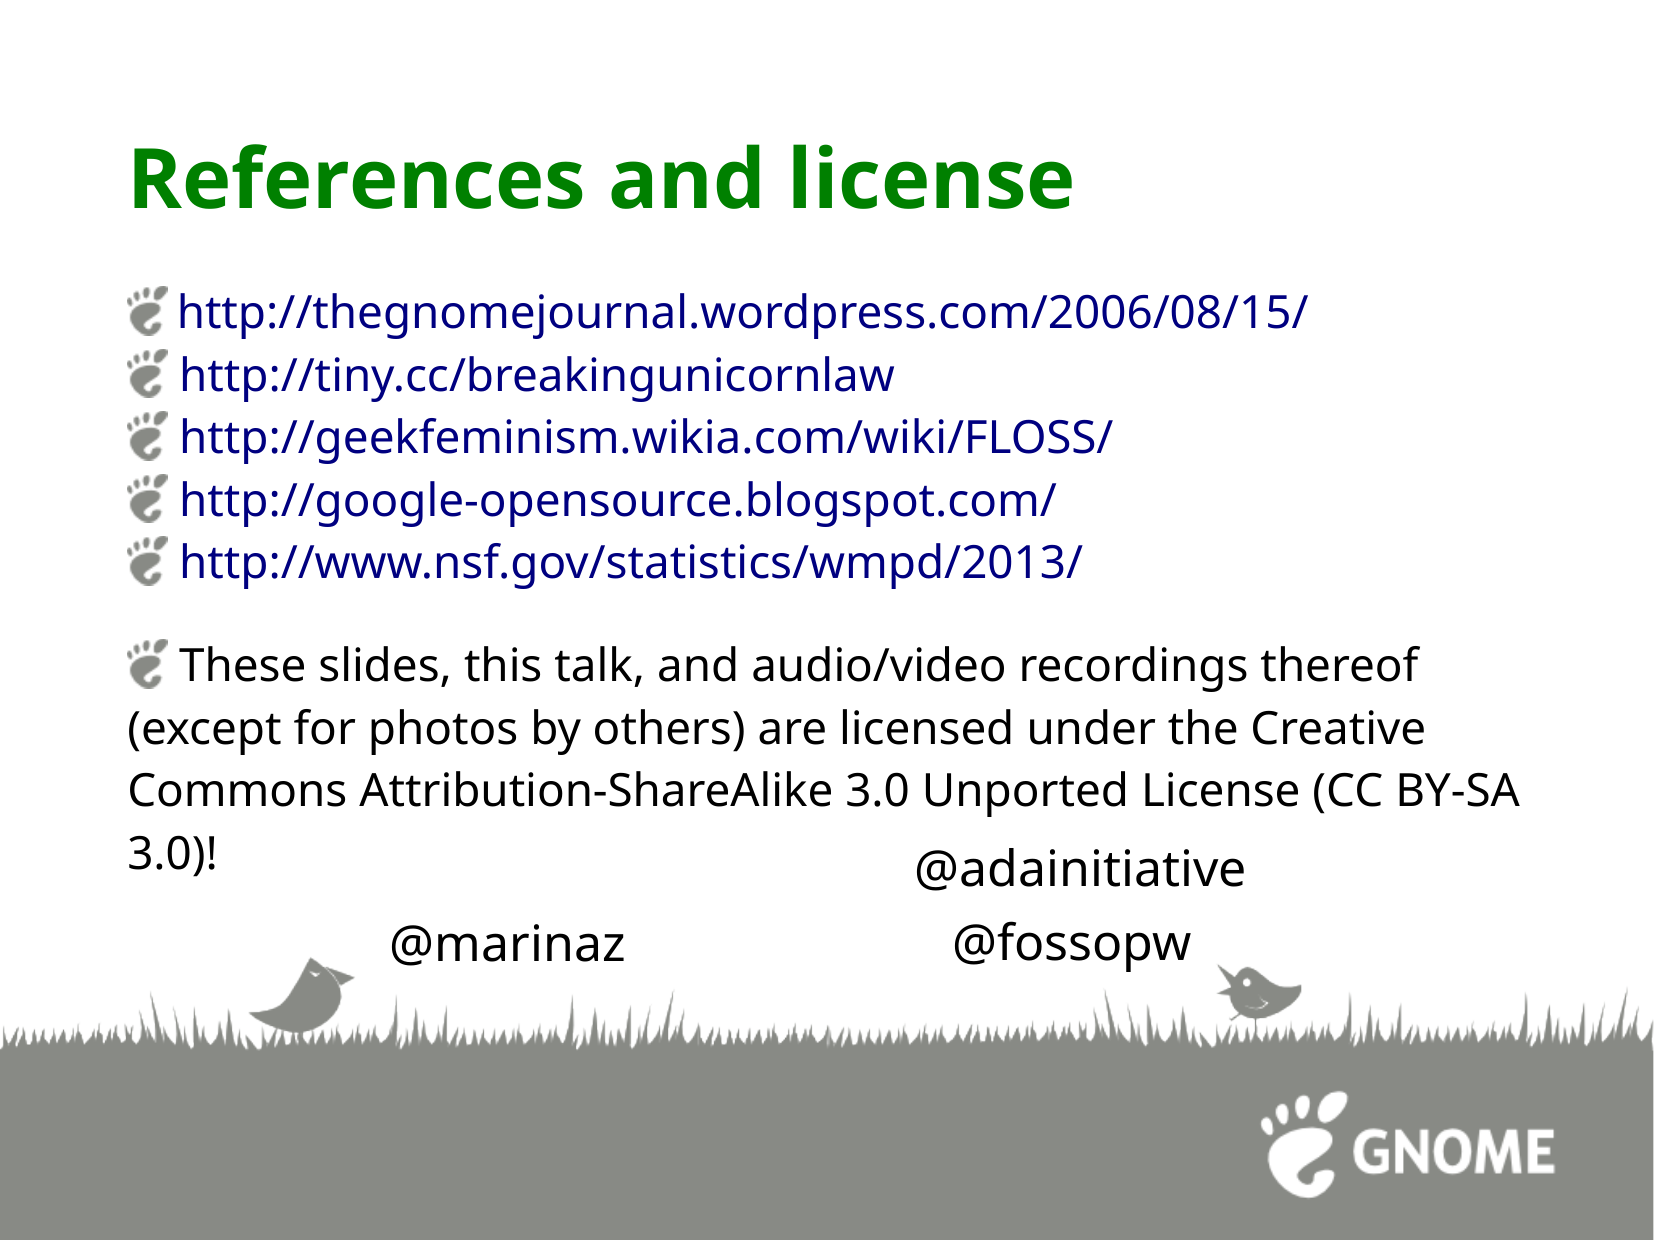

References and license
 http://thegnomejournal.wordpress.com/2006/08/15/
 http://tiny.cc/breakingunicornlaw
 http://geekfeminism.wikia.com/wiki/FLOSS/
 http://google-opensource.blogspot.com/
 http://www.nsf.gov/statistics/wmpd/2013/
 These slides, this talk, and audio/video recordings thereof (except for photos by others) are licensed under the Creative Commons Attribution-ShareAlike 3.0 Unported License (CC BY-SA 3.0)!
@adainitiative
@fossopw
@marinaz